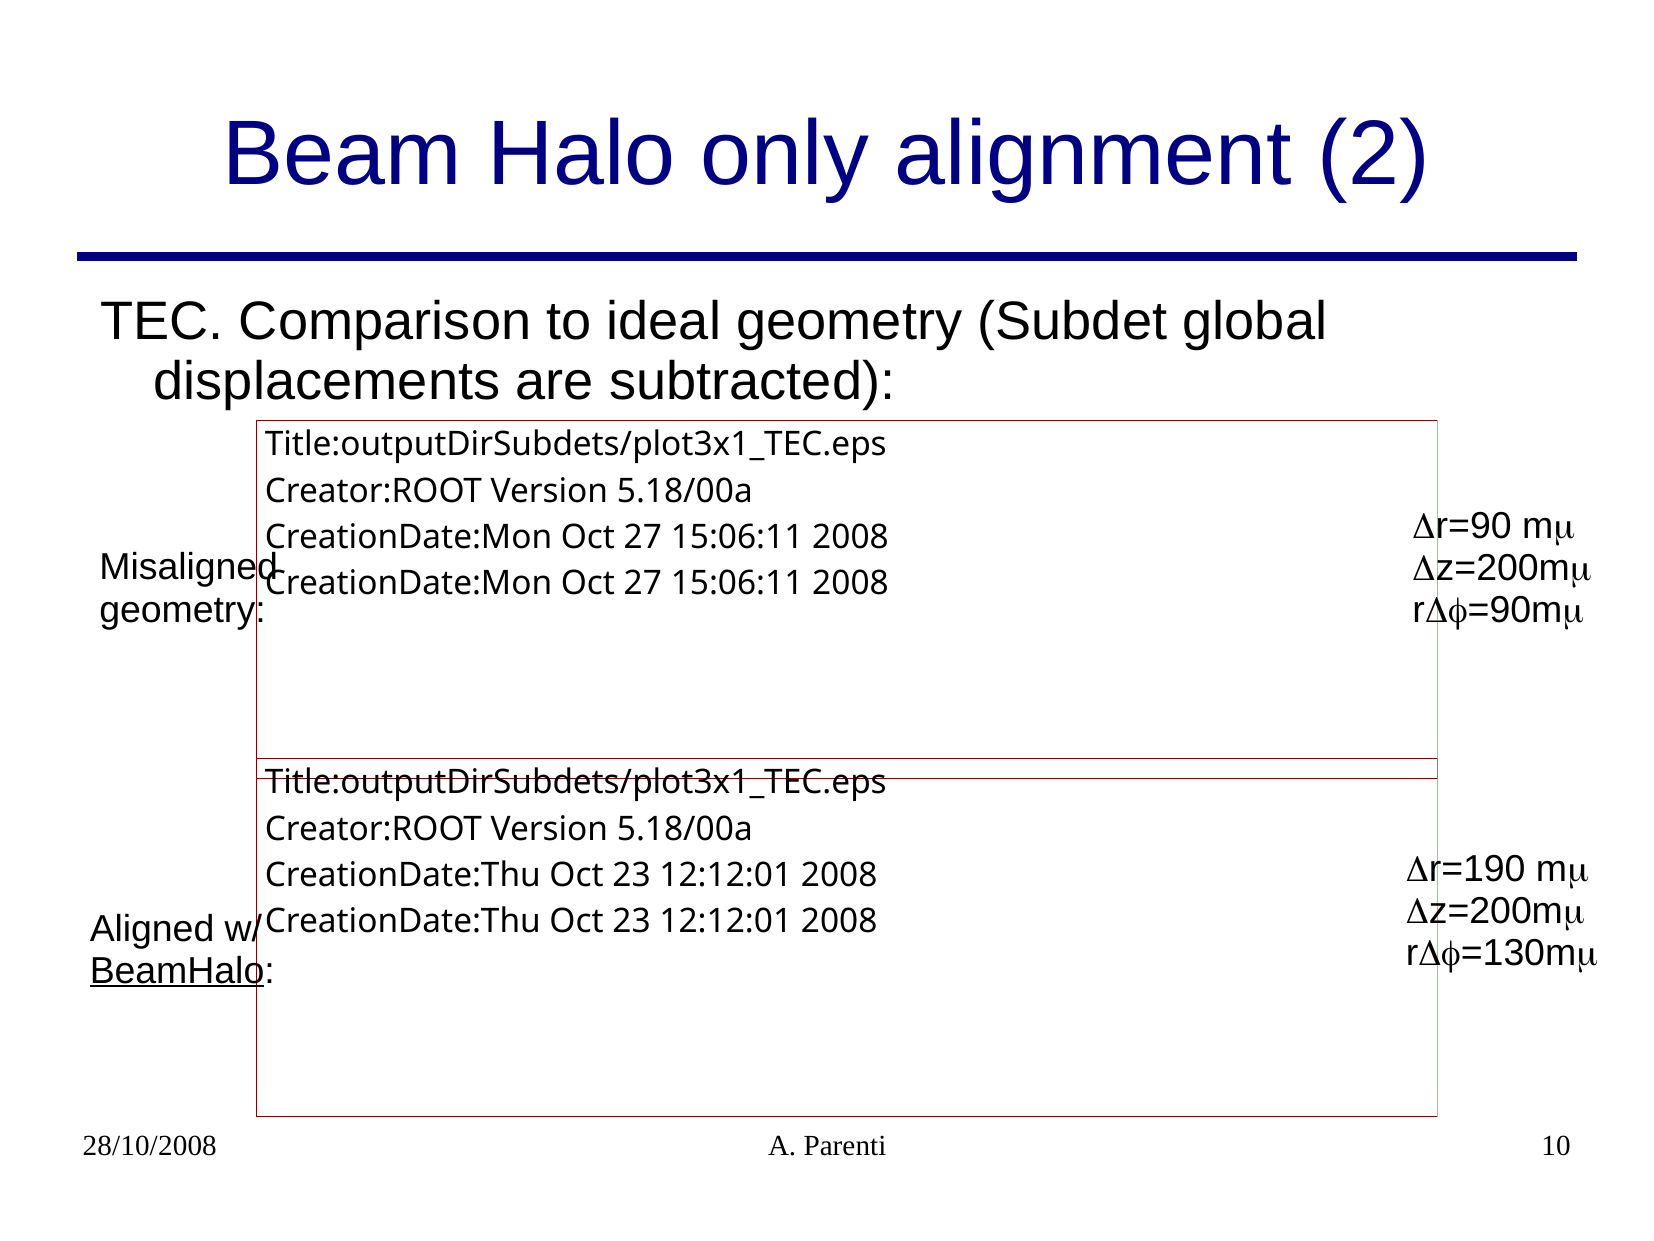

# Beam Halo only alignment (2)
TEC. Comparison to ideal geometry (Subdet global displacements are subtracted):
Dr=90 mm
Dz=200mm
rDf=90mm
Misaligned
geometry:
Dr=190 mm
Dz=200mm
rDf=130mm
Aligned w/
BeamHalo:
10